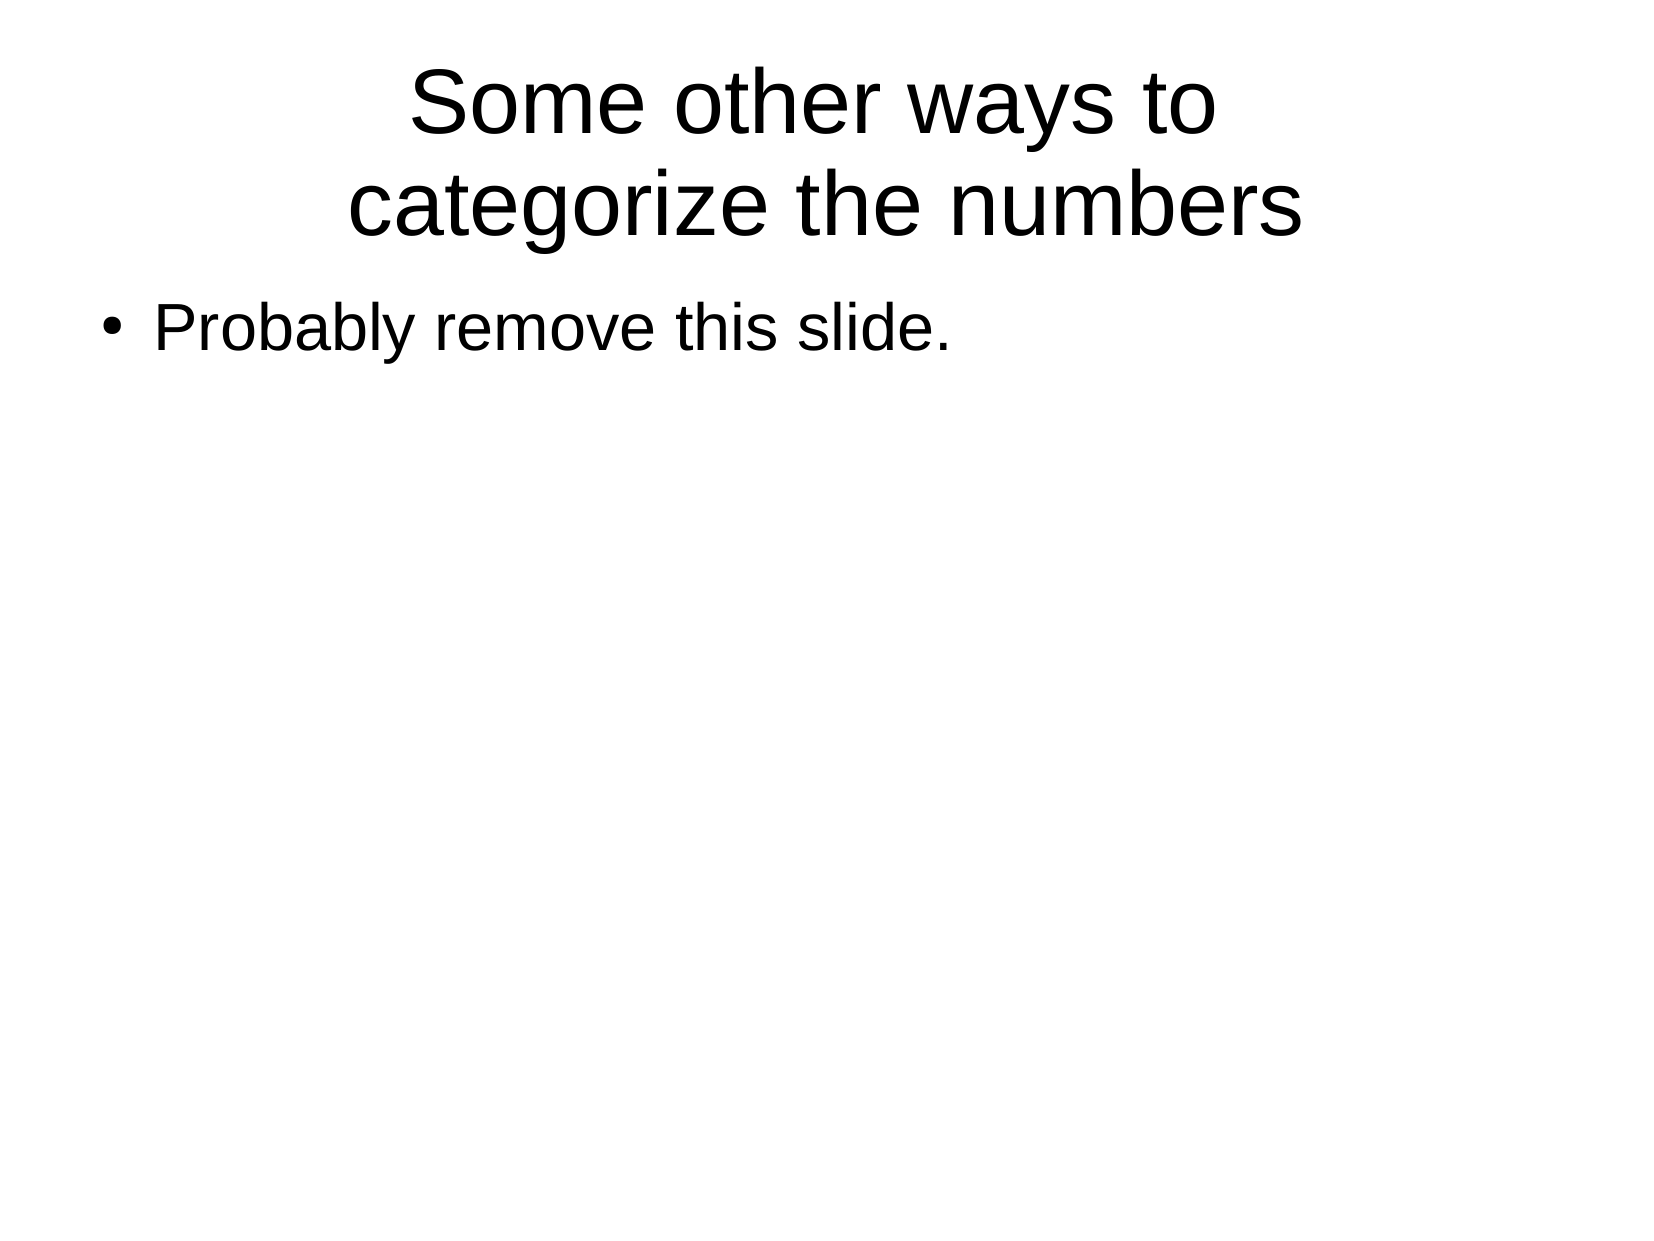

# Some other ways to categorize the numbers
Probably remove this slide.